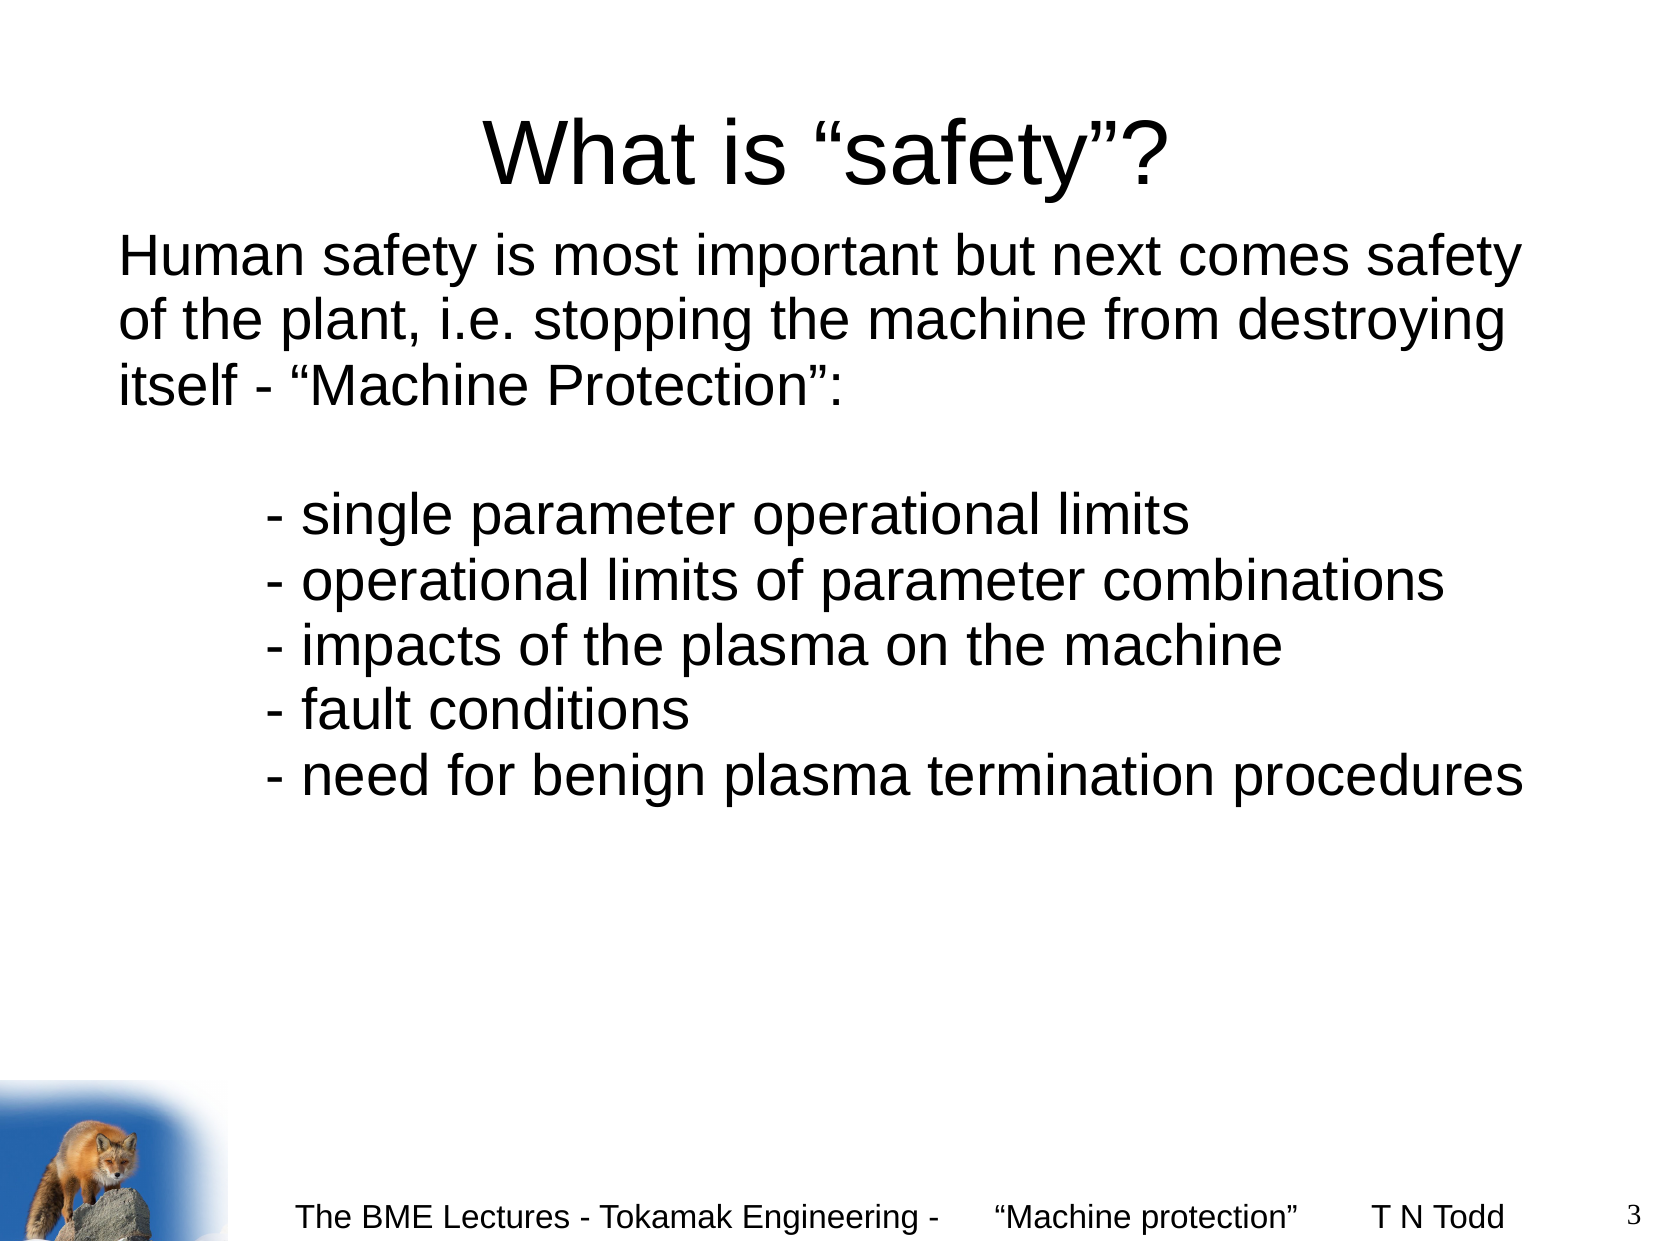

What is “safety”?
# Human safety is most important but next comes safety of the plant, i.e. stopping the machine from destroying itself - “Machine Protection”: - single parameter operational limits - operational limits of parameter combinations - impacts of the plasma on the machine - fault conditions - need for benign plasma termination procedures
3